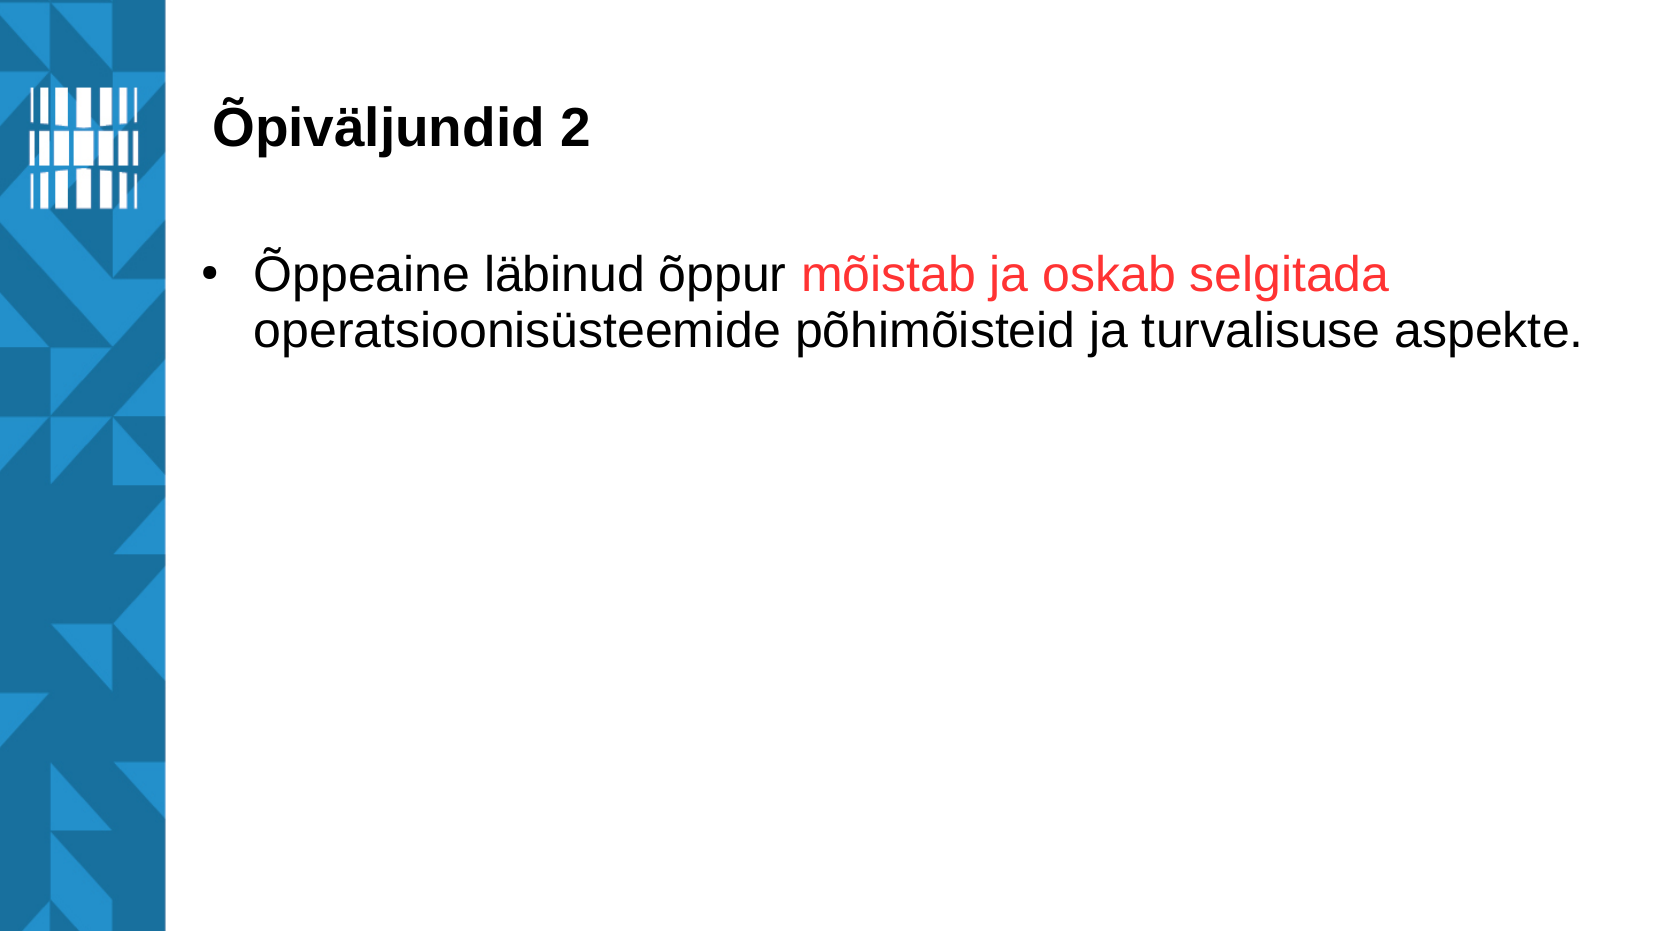

# Õpiväljundid 2
Õppeaine läbinud õppur mõistab ja oskab selgitada operatsioonisüsteemide põhimõisteid ja turvalisuse aspekte.
7